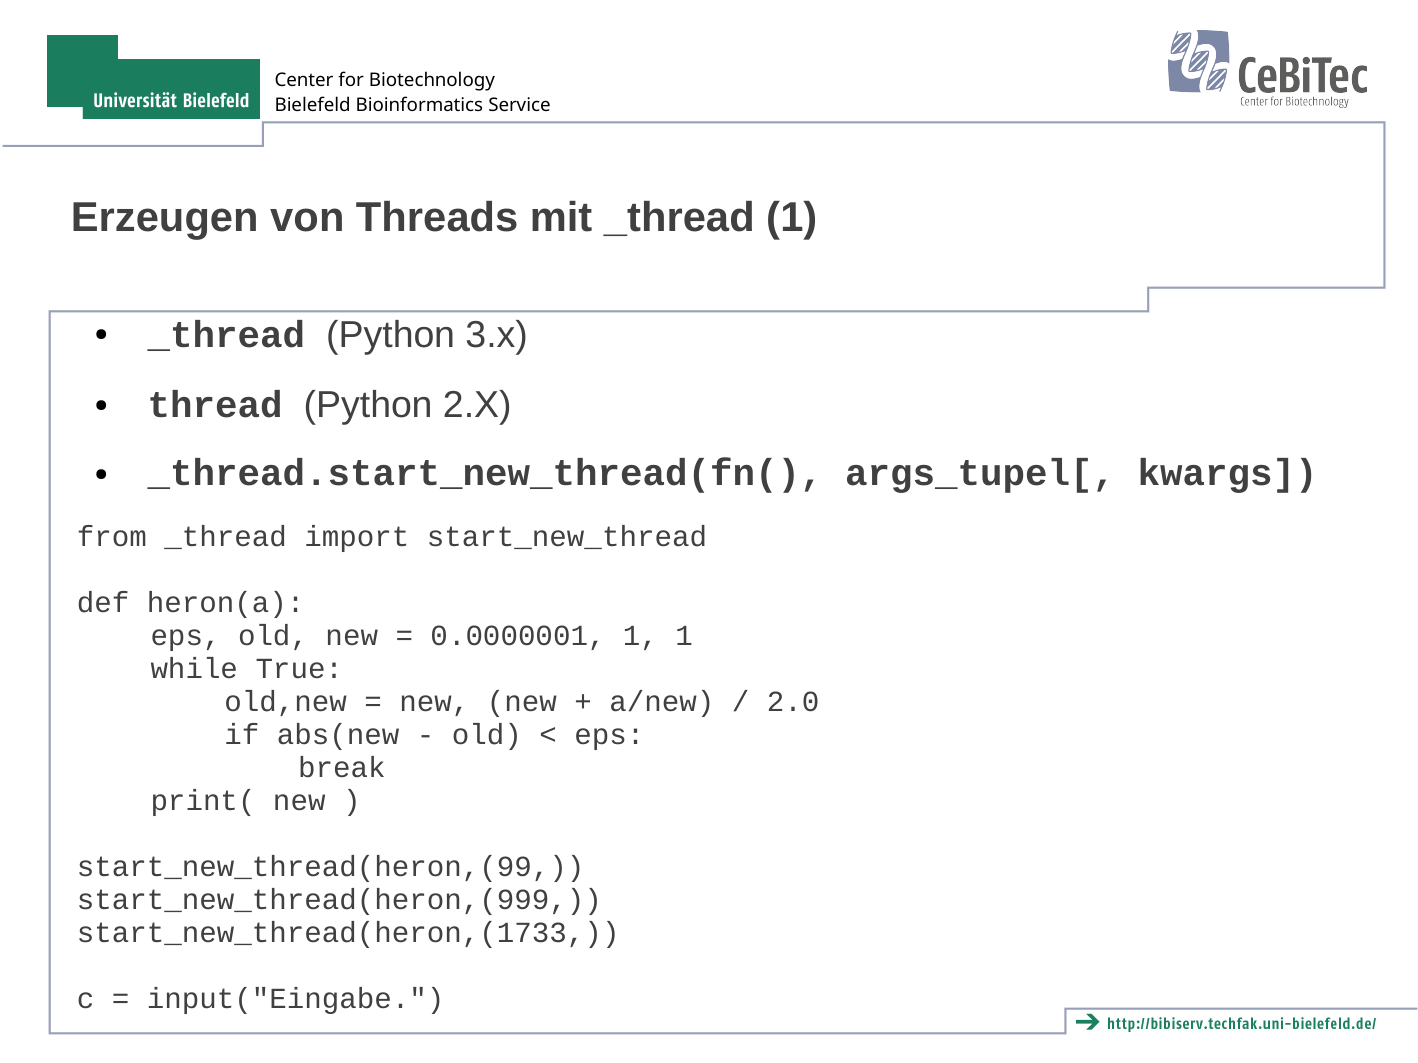

# Erzeugen von Threads mit _thread (1)
_thread (Python 3.x)
thread (Python 2.X)
_thread.start_new_thread(fn(), args_tupel[, kwargs])
from _thread import start_new_thread
def heron(a):
	eps, old, new = 0.0000001, 1, 1
	while True:
		old,new = new, (new + a/new) / 2.0
		if abs(new - old) < eps:
			break
	print( new )
start_new_thread(heron,(99,))
start_new_thread(heron,(999,))
start_new_thread(heron,(1733,))
c = input("Eingabe.")